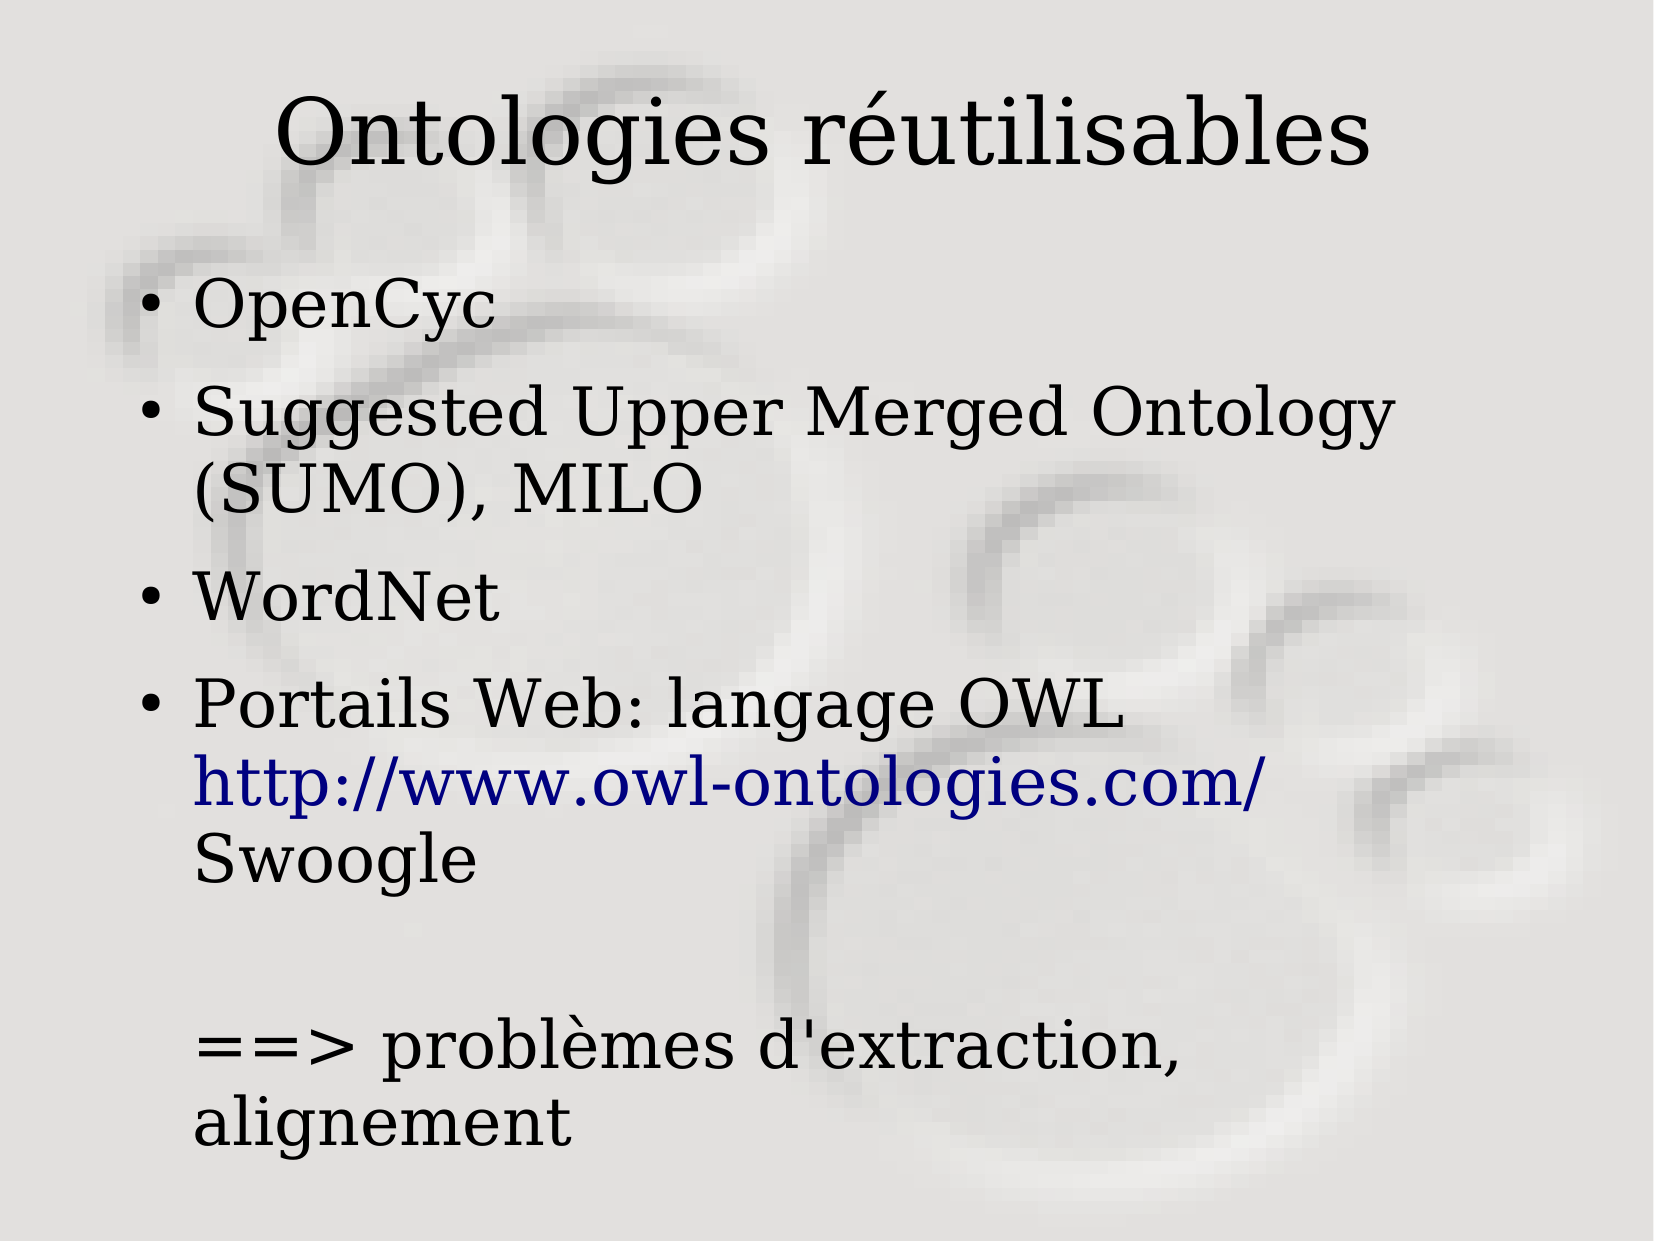

# Ontologies réutilisables
OpenCyc
Suggested Upper Merged Ontology (SUMO), MILO
WordNet
Portails Web: langage OWL
http://www.owl-ontologies.com/
Swoogle
==> problèmes d'extraction, alignement